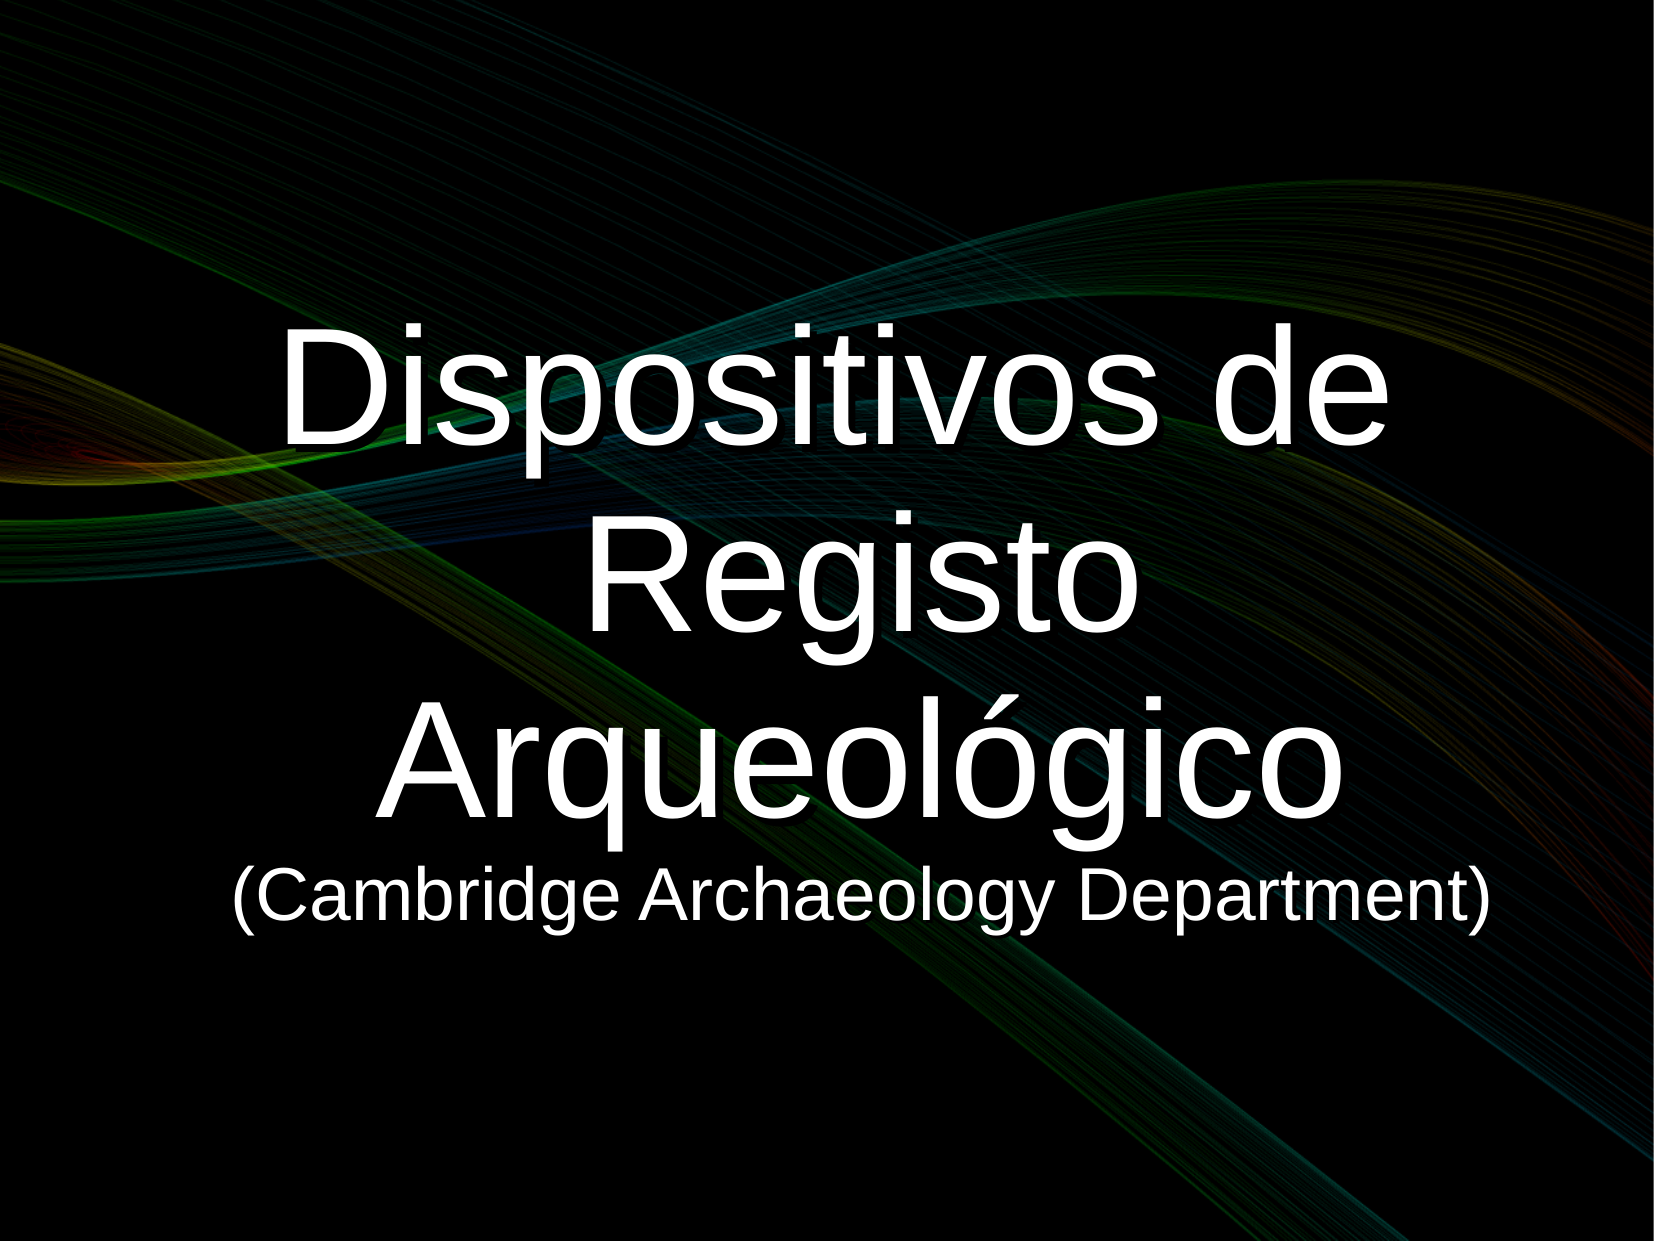

# Dispositivos de Registo Arqueológico (Cambridge Archaeology Department)